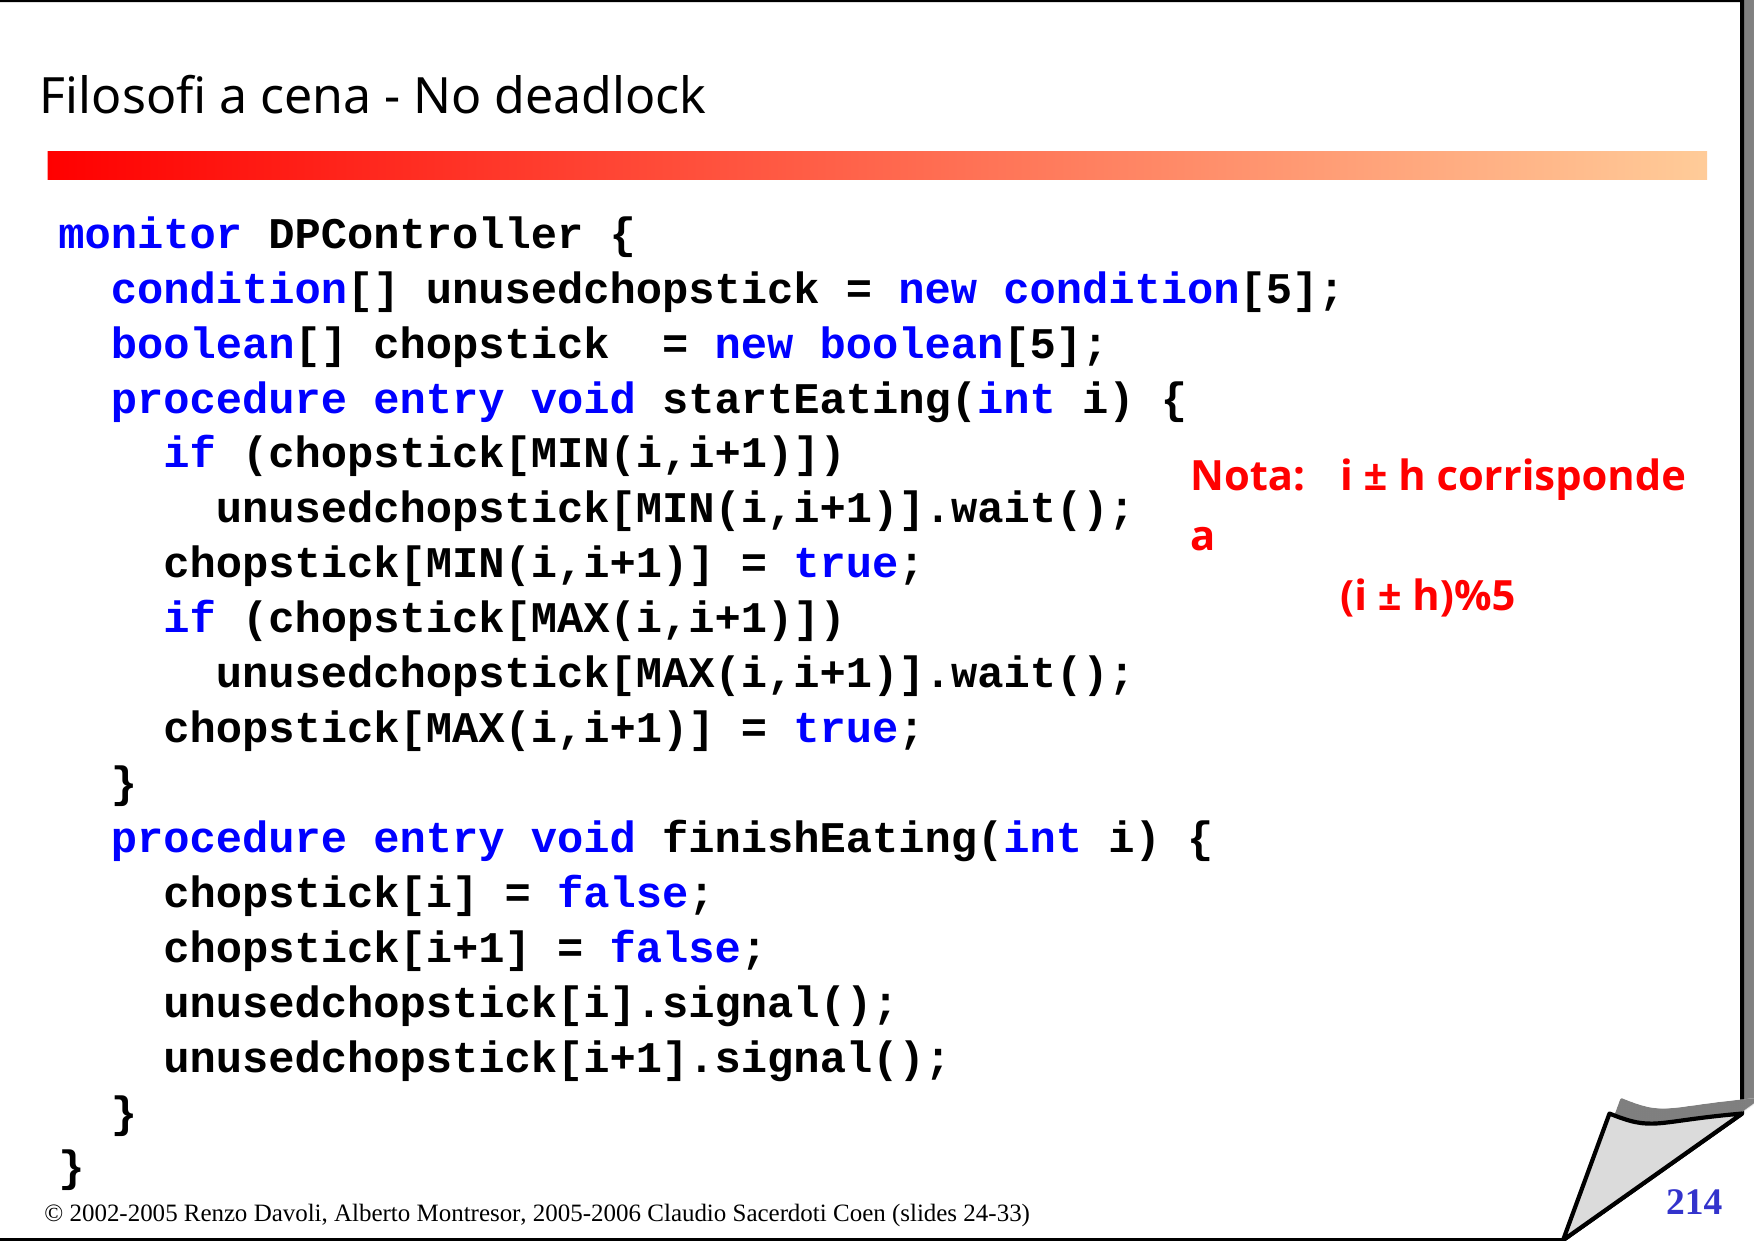

# Filosofi a cena - No deadlock
monitor DPController {
 condition[] unusedchopstick = new condition[5];
 boolean[] chopstick = new boolean[5];
 procedure entry void startEating(int i) {
 if (chopstick[MIN(i,i+1)])
 unusedchopstick[MIN(i,i+1)].wait();
 chopstick[MIN(i,i+1)] = true;
 if (chopstick[MAX(i,i+1)])
 unusedchopstick[MAX(i,i+1)].wait();
 chopstick[MAX(i,i+1)] = true;
 }
 procedure entry void finishEating(int i) {
 chopstick[i] = false;
 chopstick[i+1] = false;
 unusedchopstick[i].signal();
 unusedchopstick[i+1].signal();
 }
}
Nota: 	i ± h corrisponde a
	(i ± h)%5